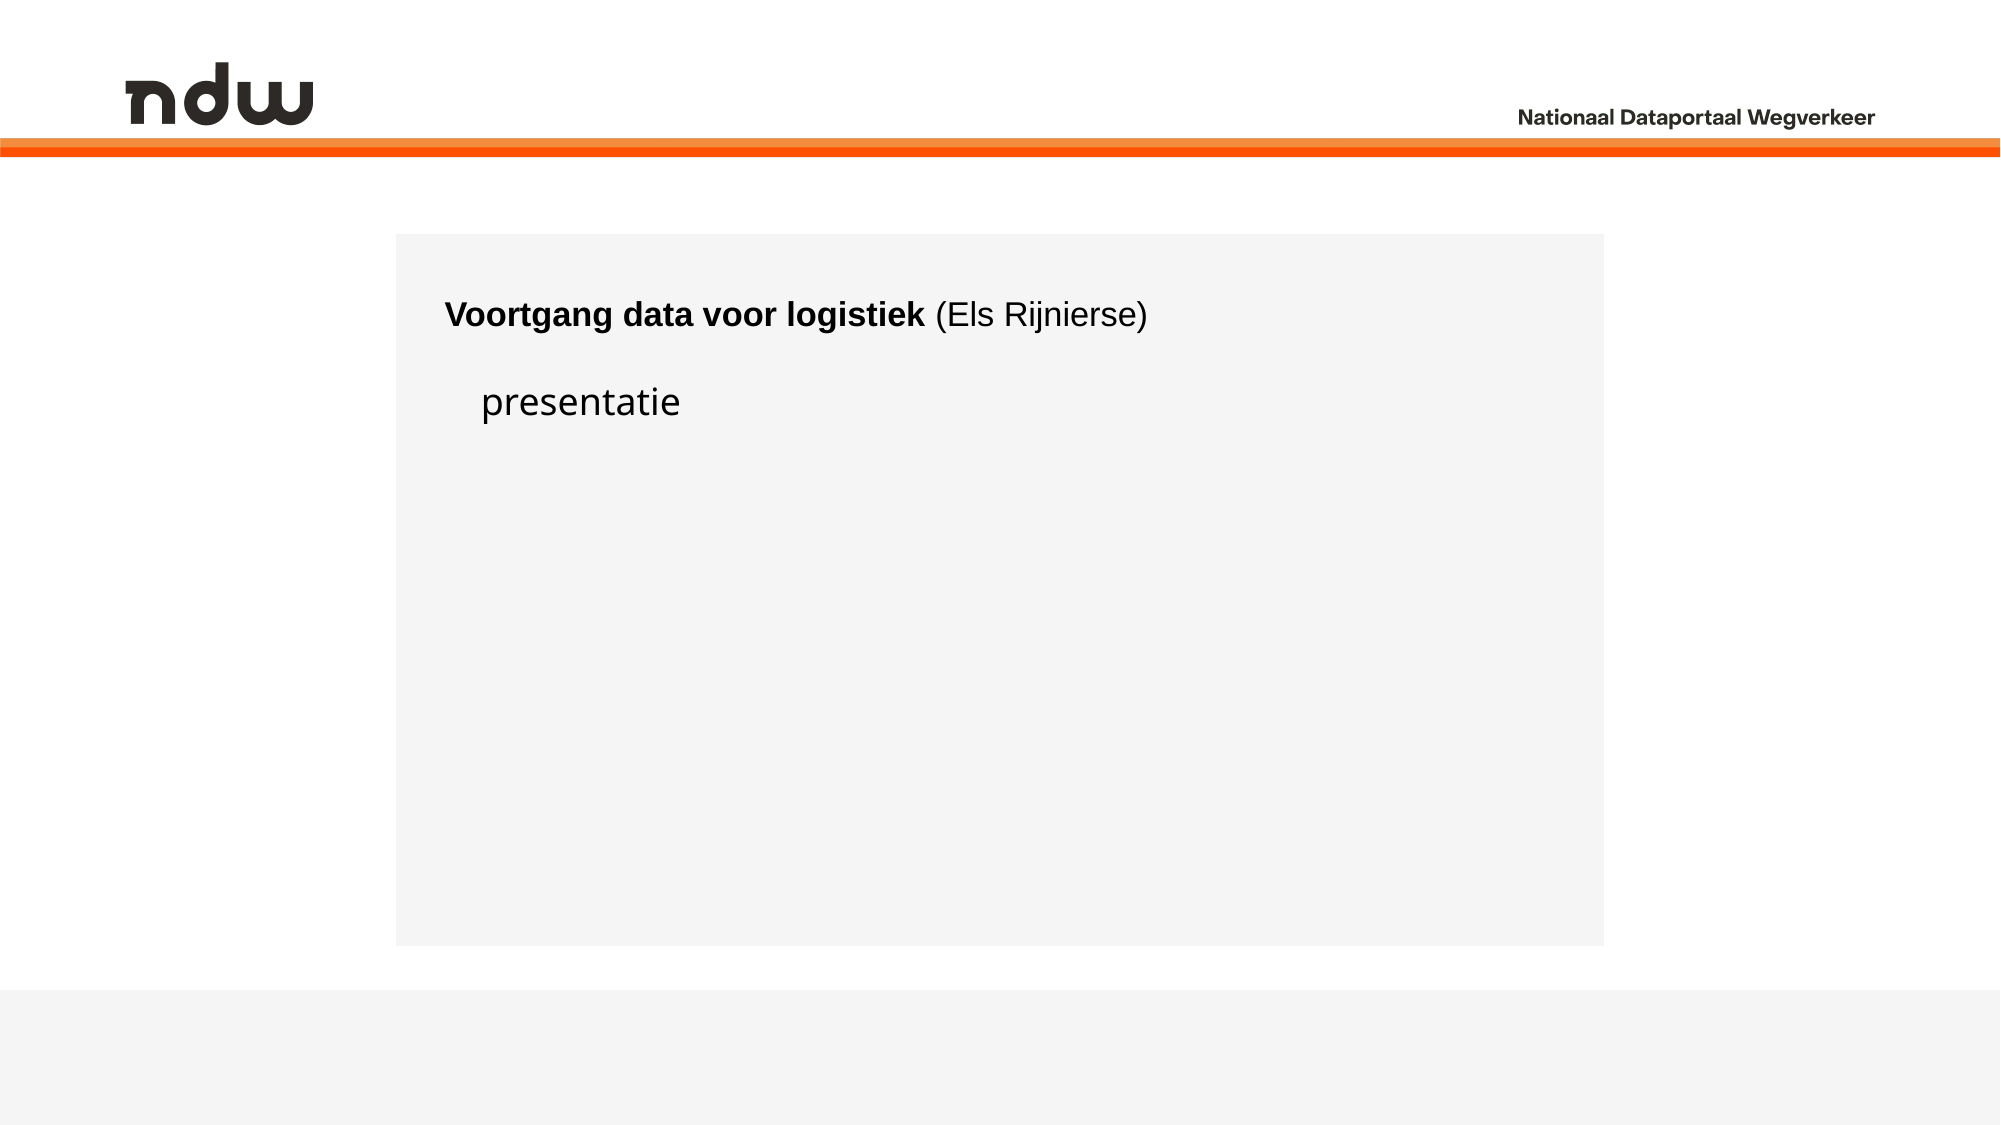

Voortgang data voor logistiek (Els Rijnierse)
# presentatie